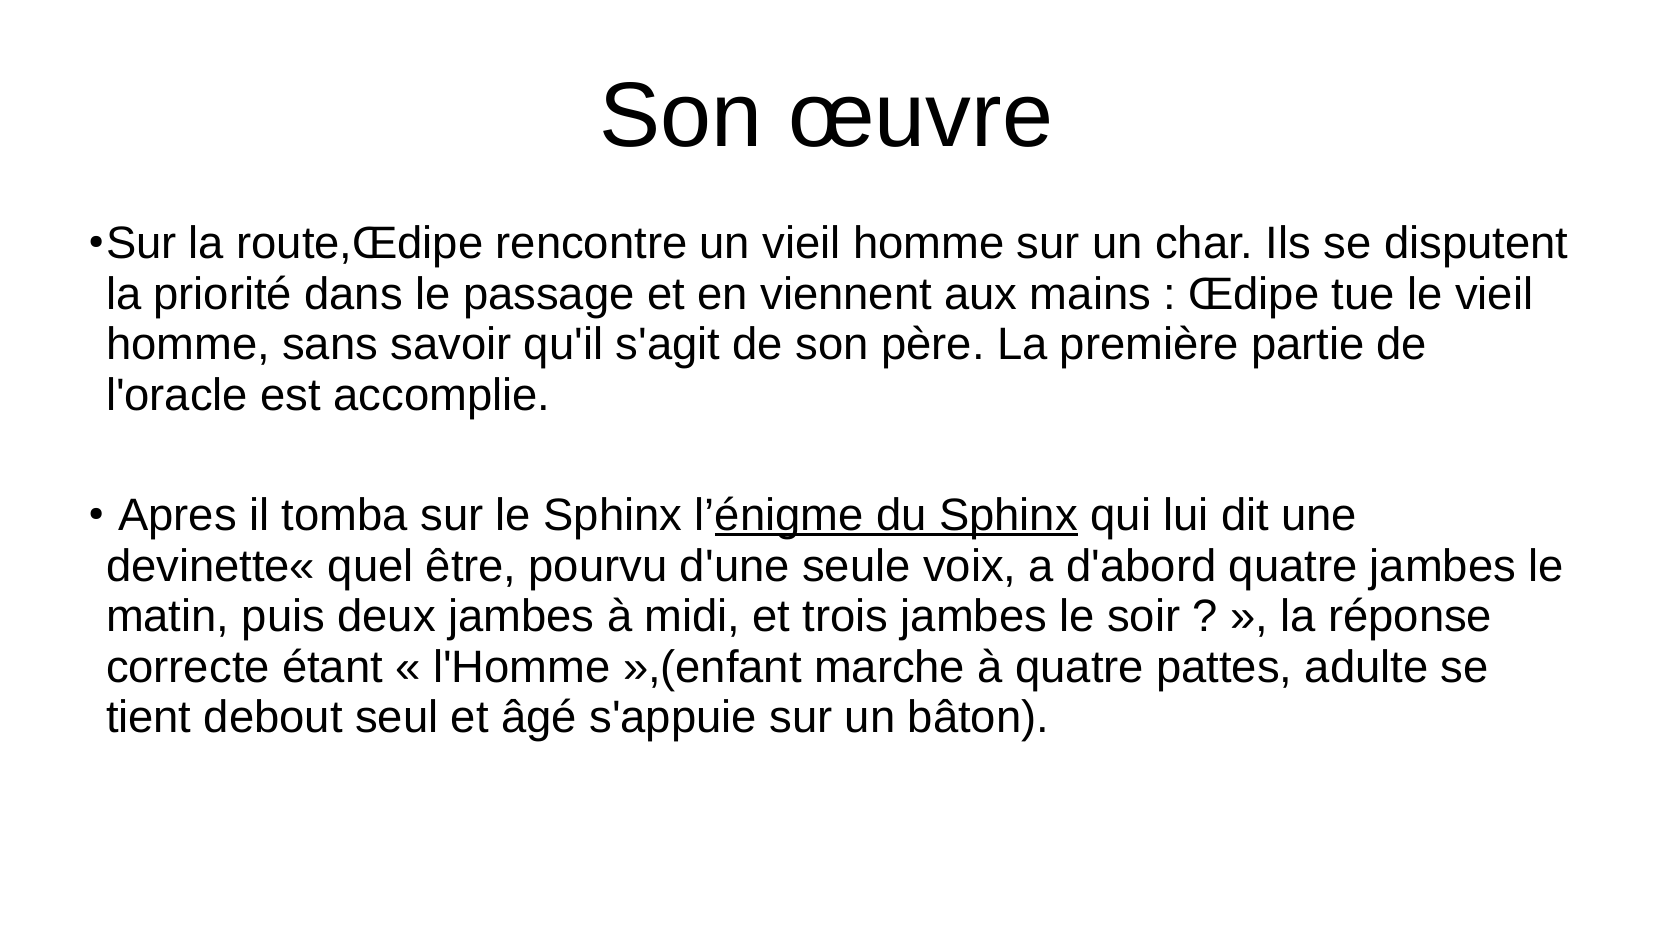

# Son œuvre
Sur la route,Œdipe rencontre un vieil homme sur un char. Ils se disputent la priorité dans le passage et en viennent aux mains : Œdipe tue le vieil homme, sans savoir qu'il s'agit de son père. La première partie de l'oracle est accomplie.
 Apres il tomba sur le Sphinx l’énigme du Sphinx qui lui dit une devinette« quel être, pourvu d'une seule voix, a d'abord quatre jambes le matin, puis deux jambes à midi, et trois jambes le soir ? », la réponse correcte étant « l'Homme »,(enfant marche à quatre pattes, adulte se tient debout seul et âgé s'appuie sur un bâton).